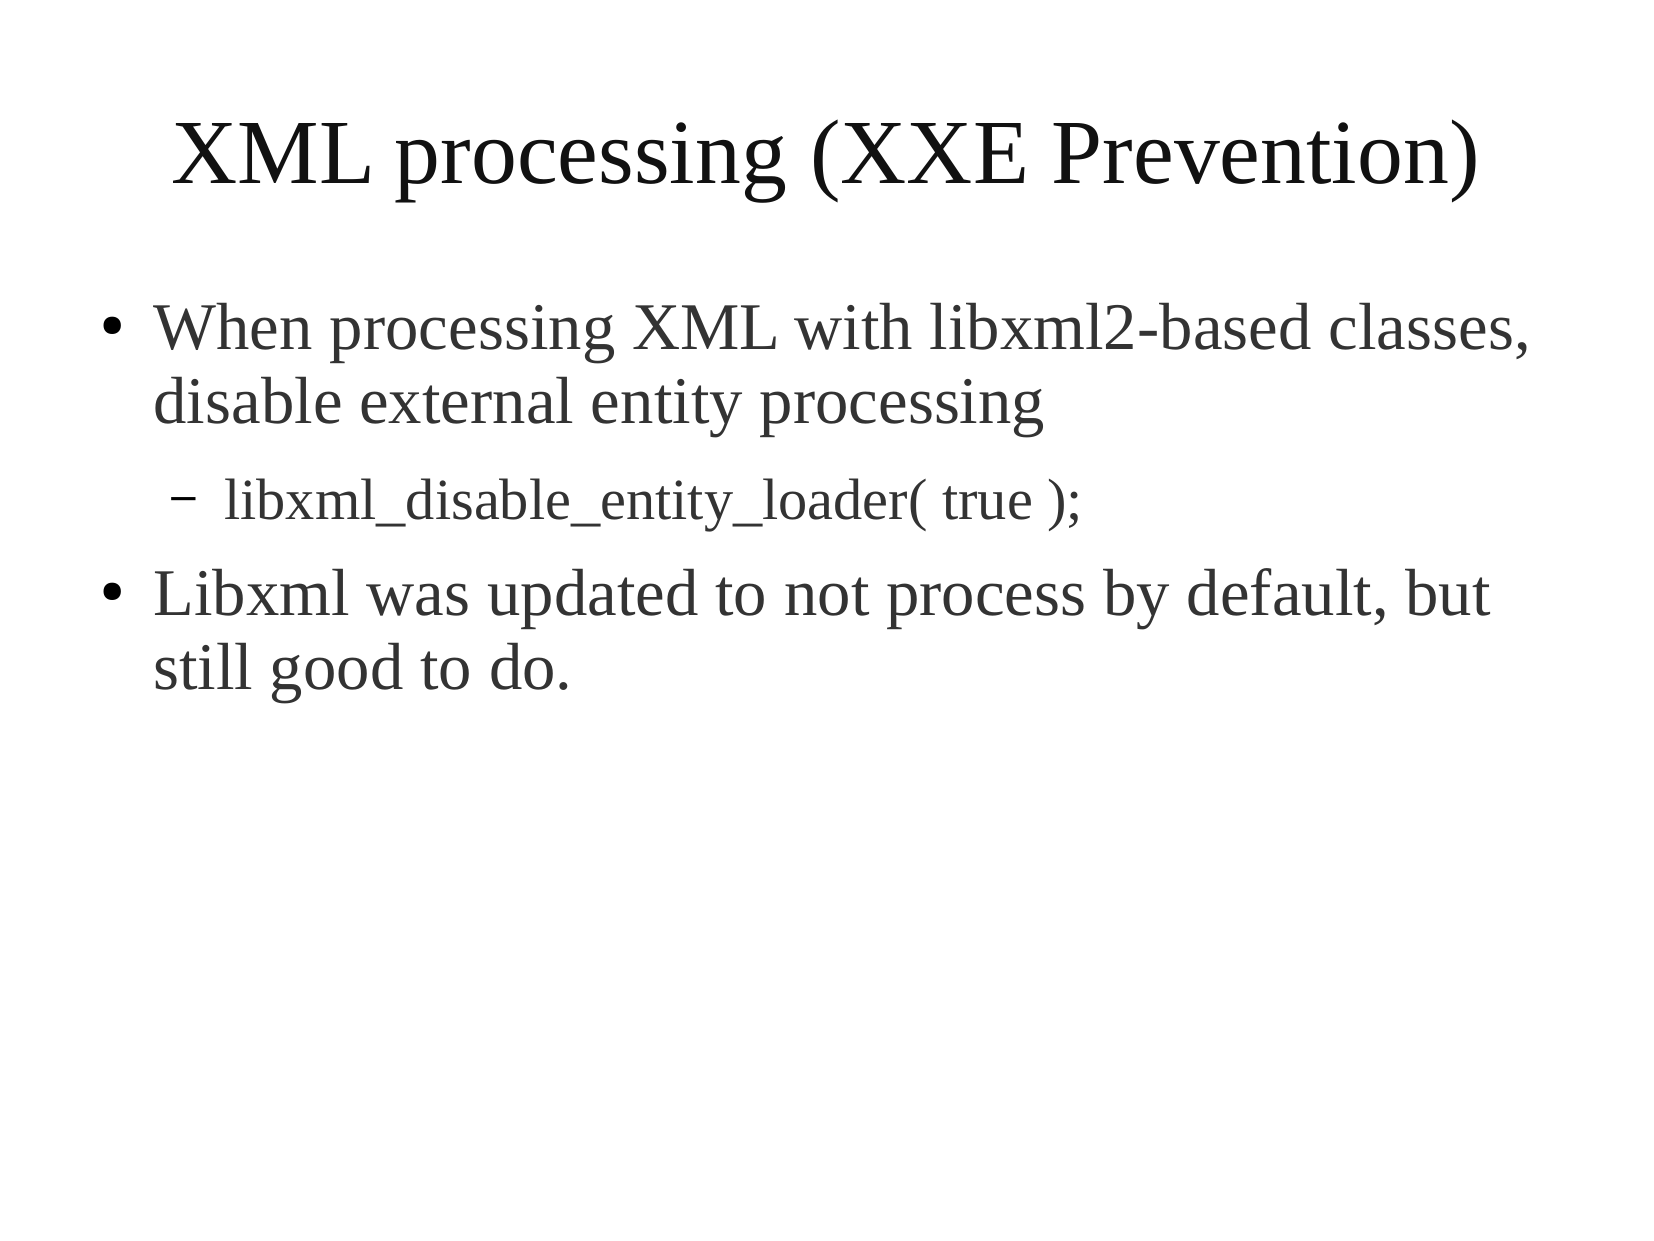

# XML processing (XXE Prevention)
When processing XML with libxml2-based classes, disable external entity processing
libxml_disable_entity_loader( true );
Libxml was updated to not process by default, but still good to do.